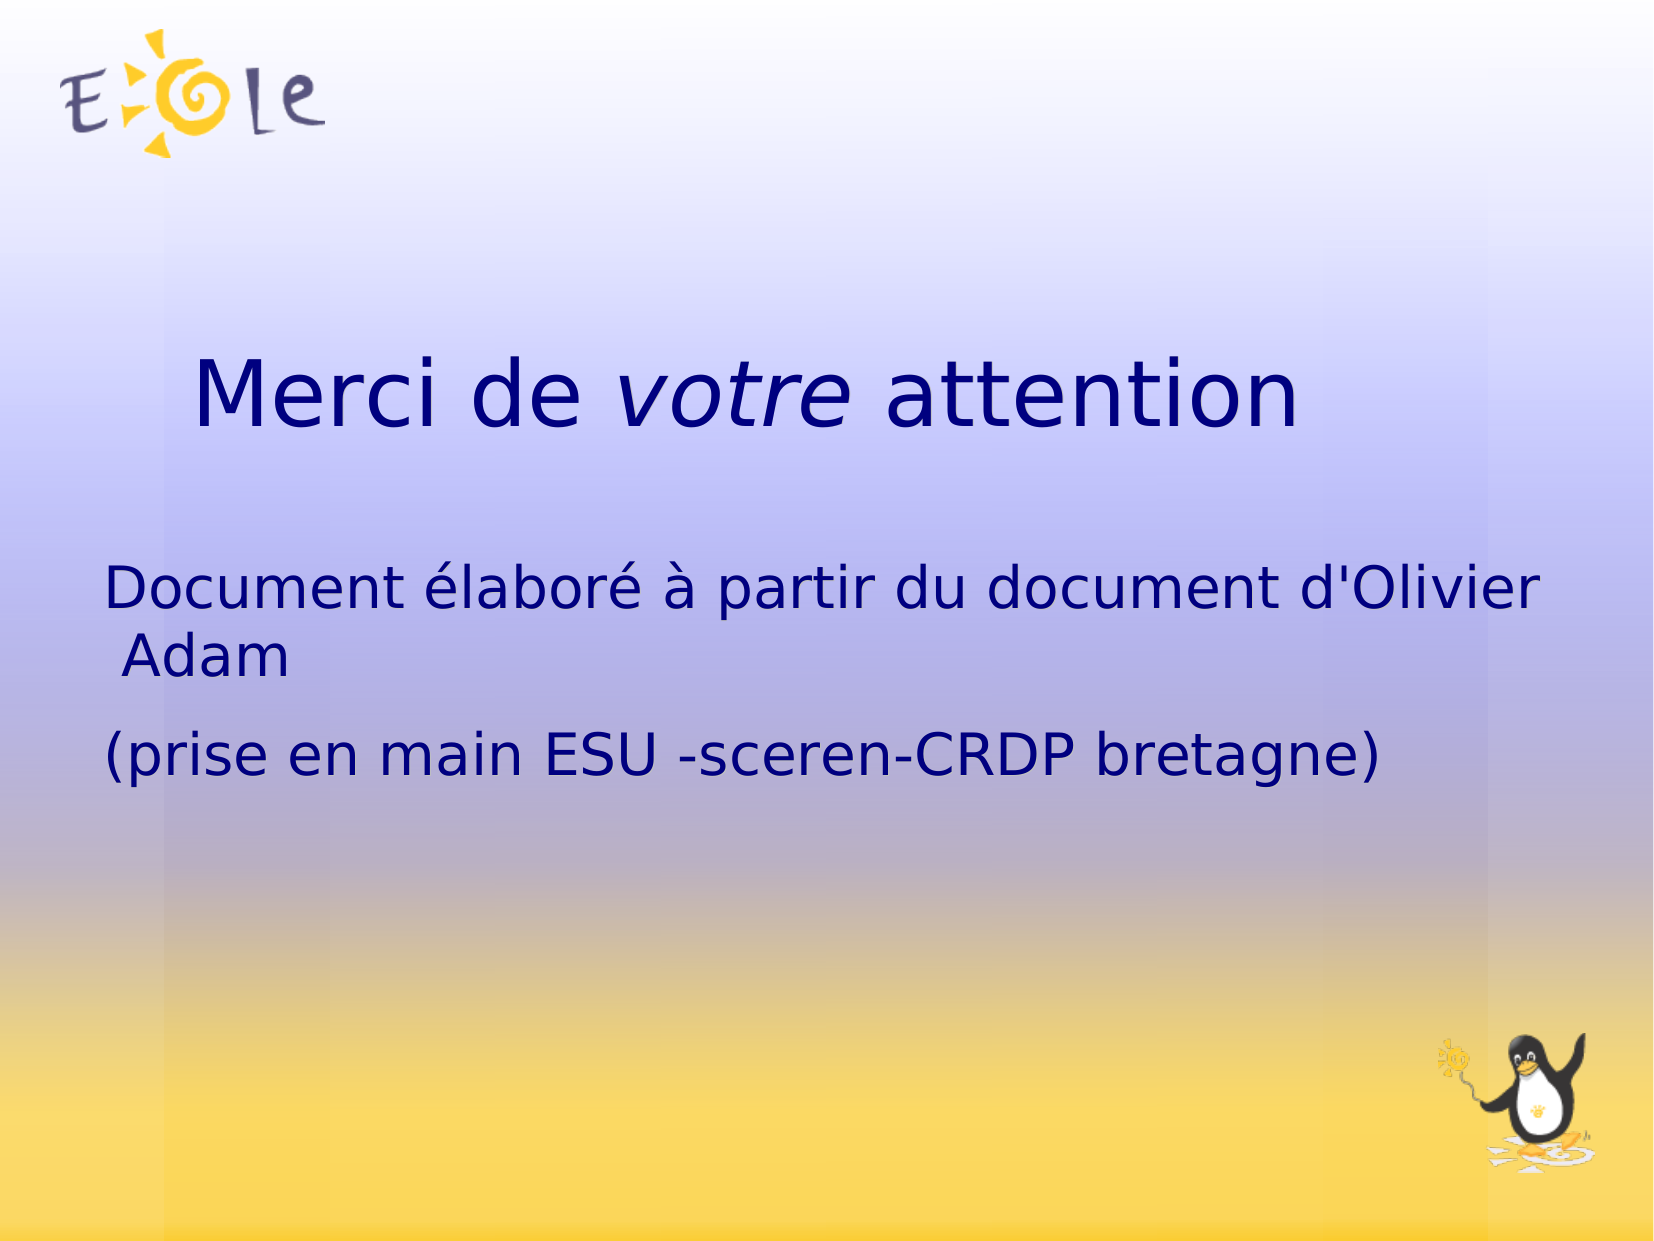

Merci de votre attention
Document élaboré à partir du document d'Olivier
 Adam
(prise en main ESU -sceren-CRDP bretagne)